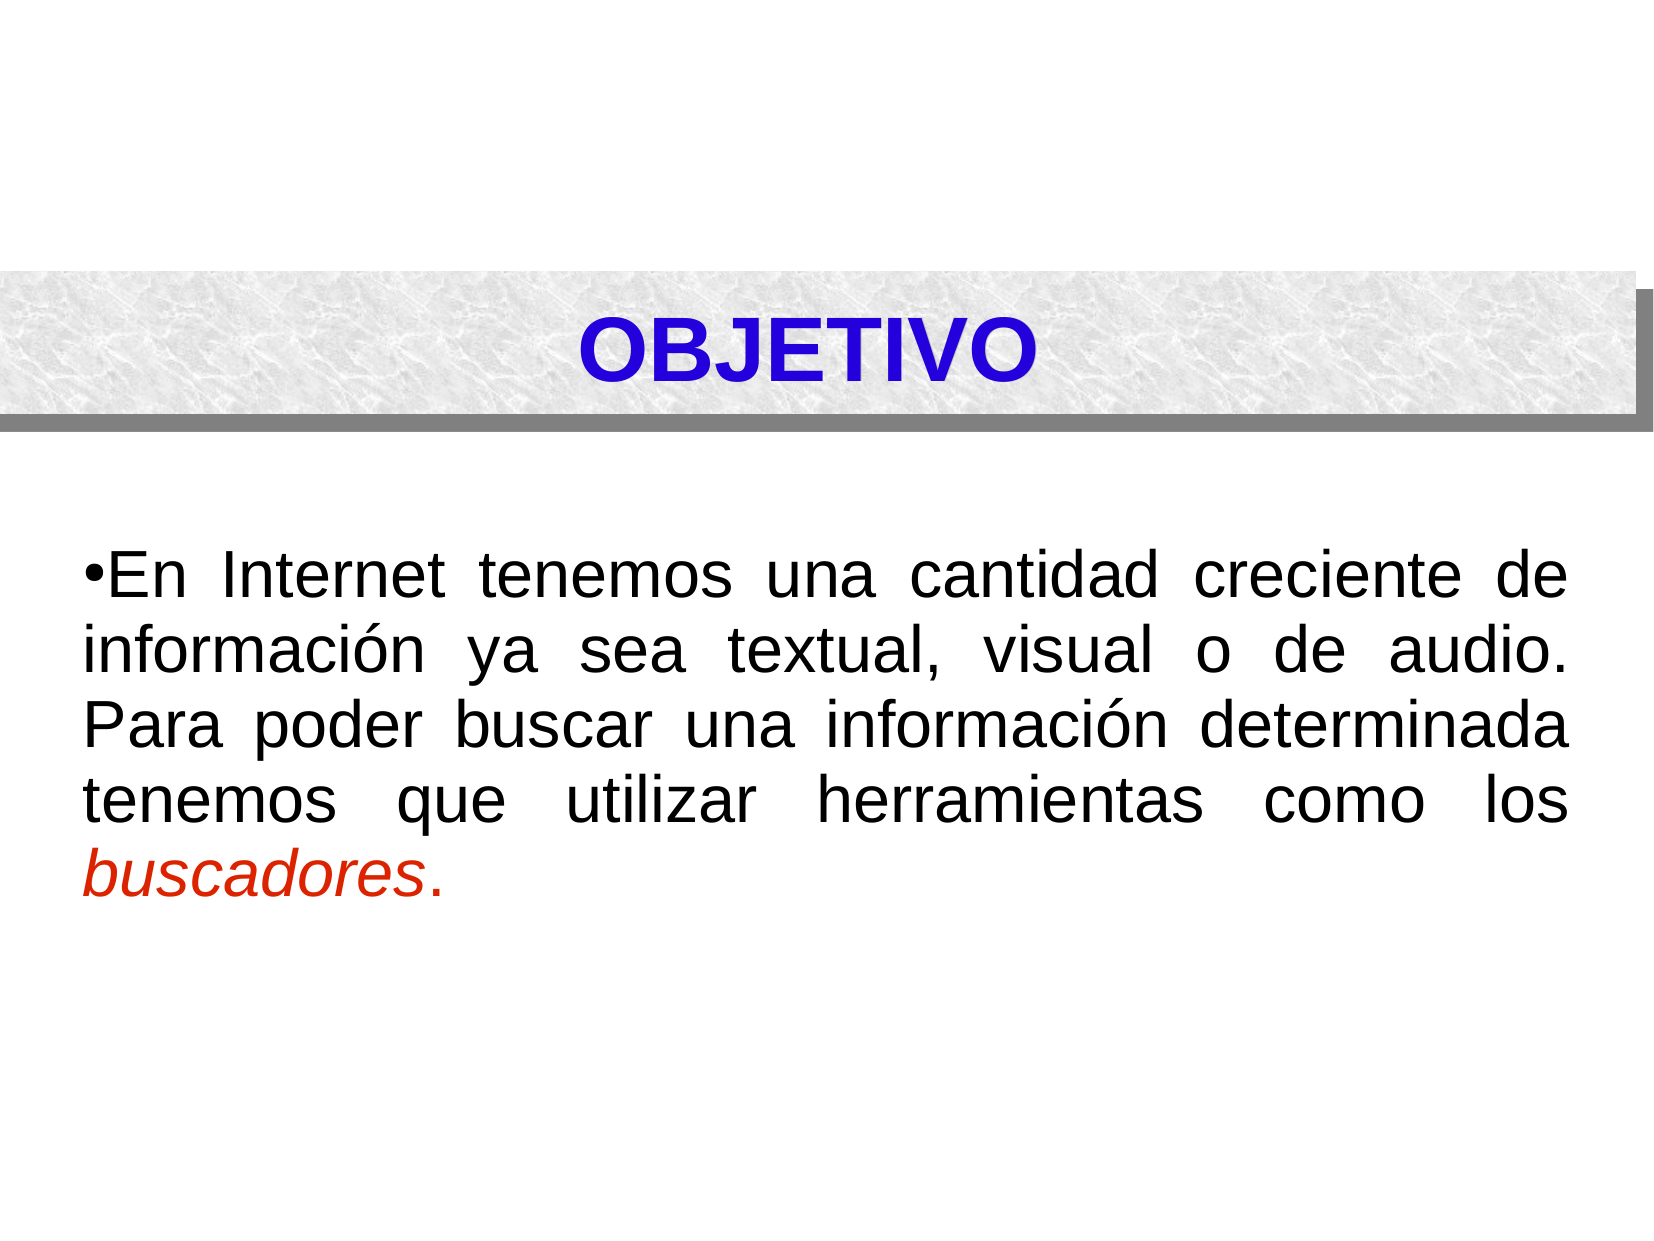

# OBJETIVO
En Internet tenemos una cantidad creciente de información ya sea textual, visual o de audio. Para poder buscar una información determinada tenemos que utilizar herramientas como los buscadores.